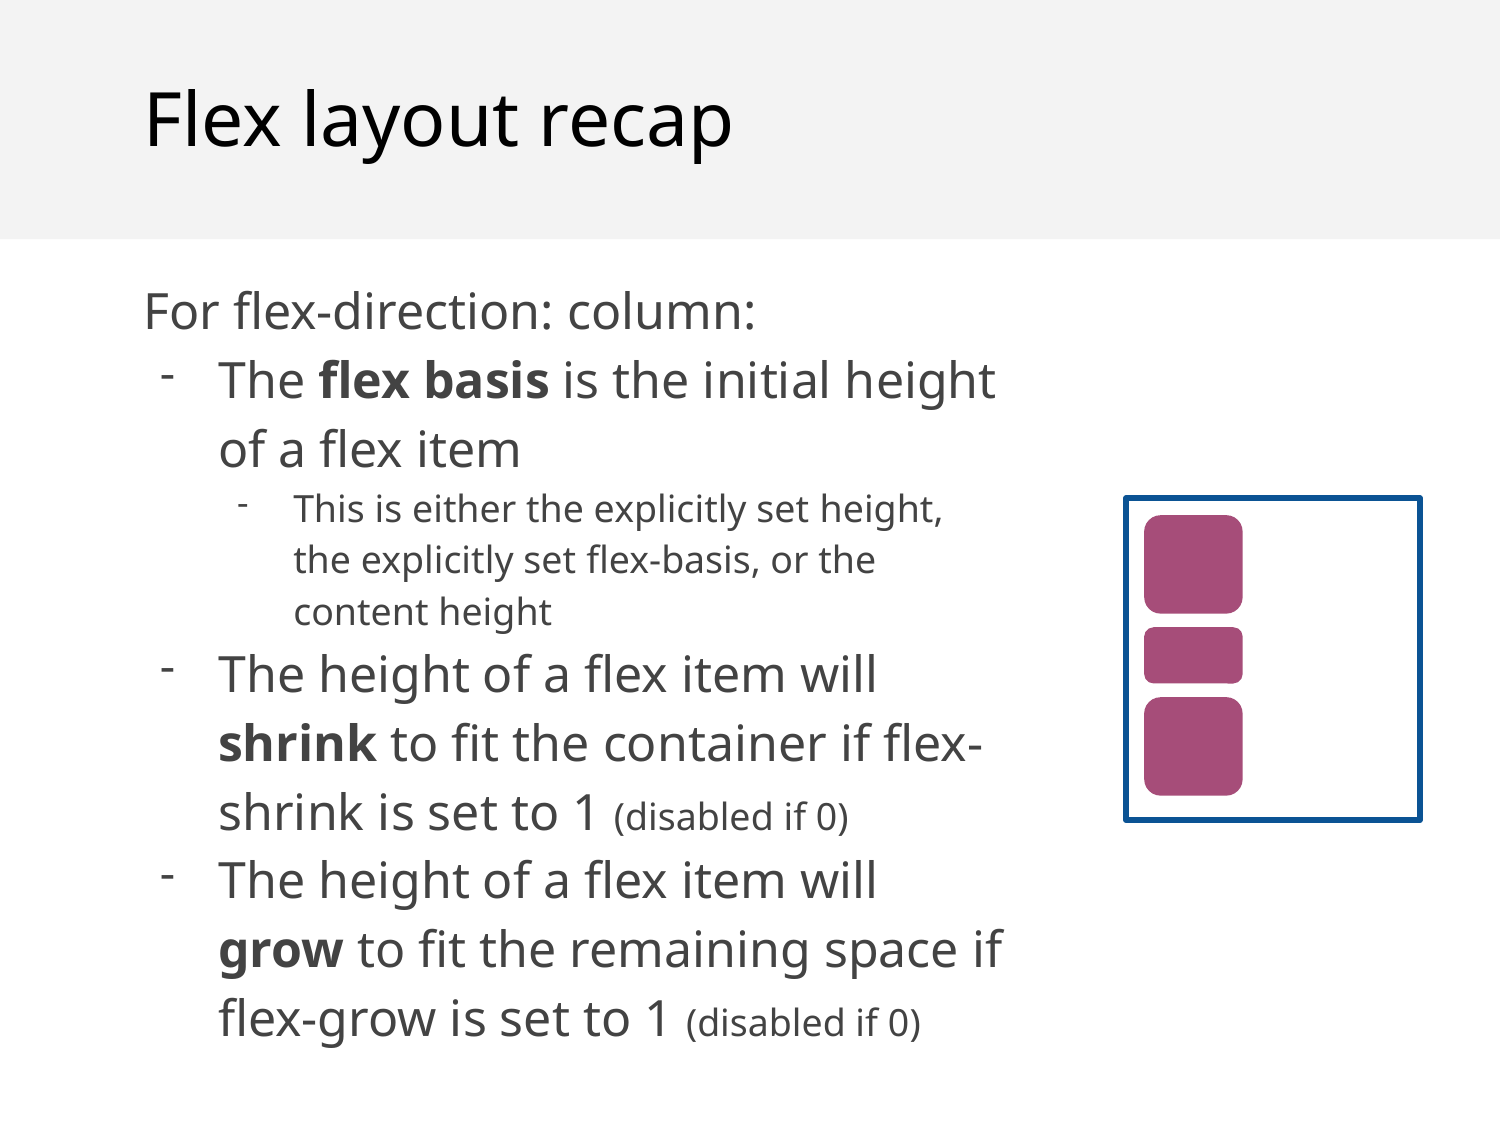

# Flex layout recap
For flex-direction: column:
The flex basis is the initial height of a flex item
This is either the explicitly set height, the explicitly set flex-basis, or the content height
The height of a flex item will shrink to fit the container if flex-shrink is set to 1 (disabled if 0)
The height of a flex item will grow to fit the remaining space if flex-grow is set to 1 (disabled if 0)